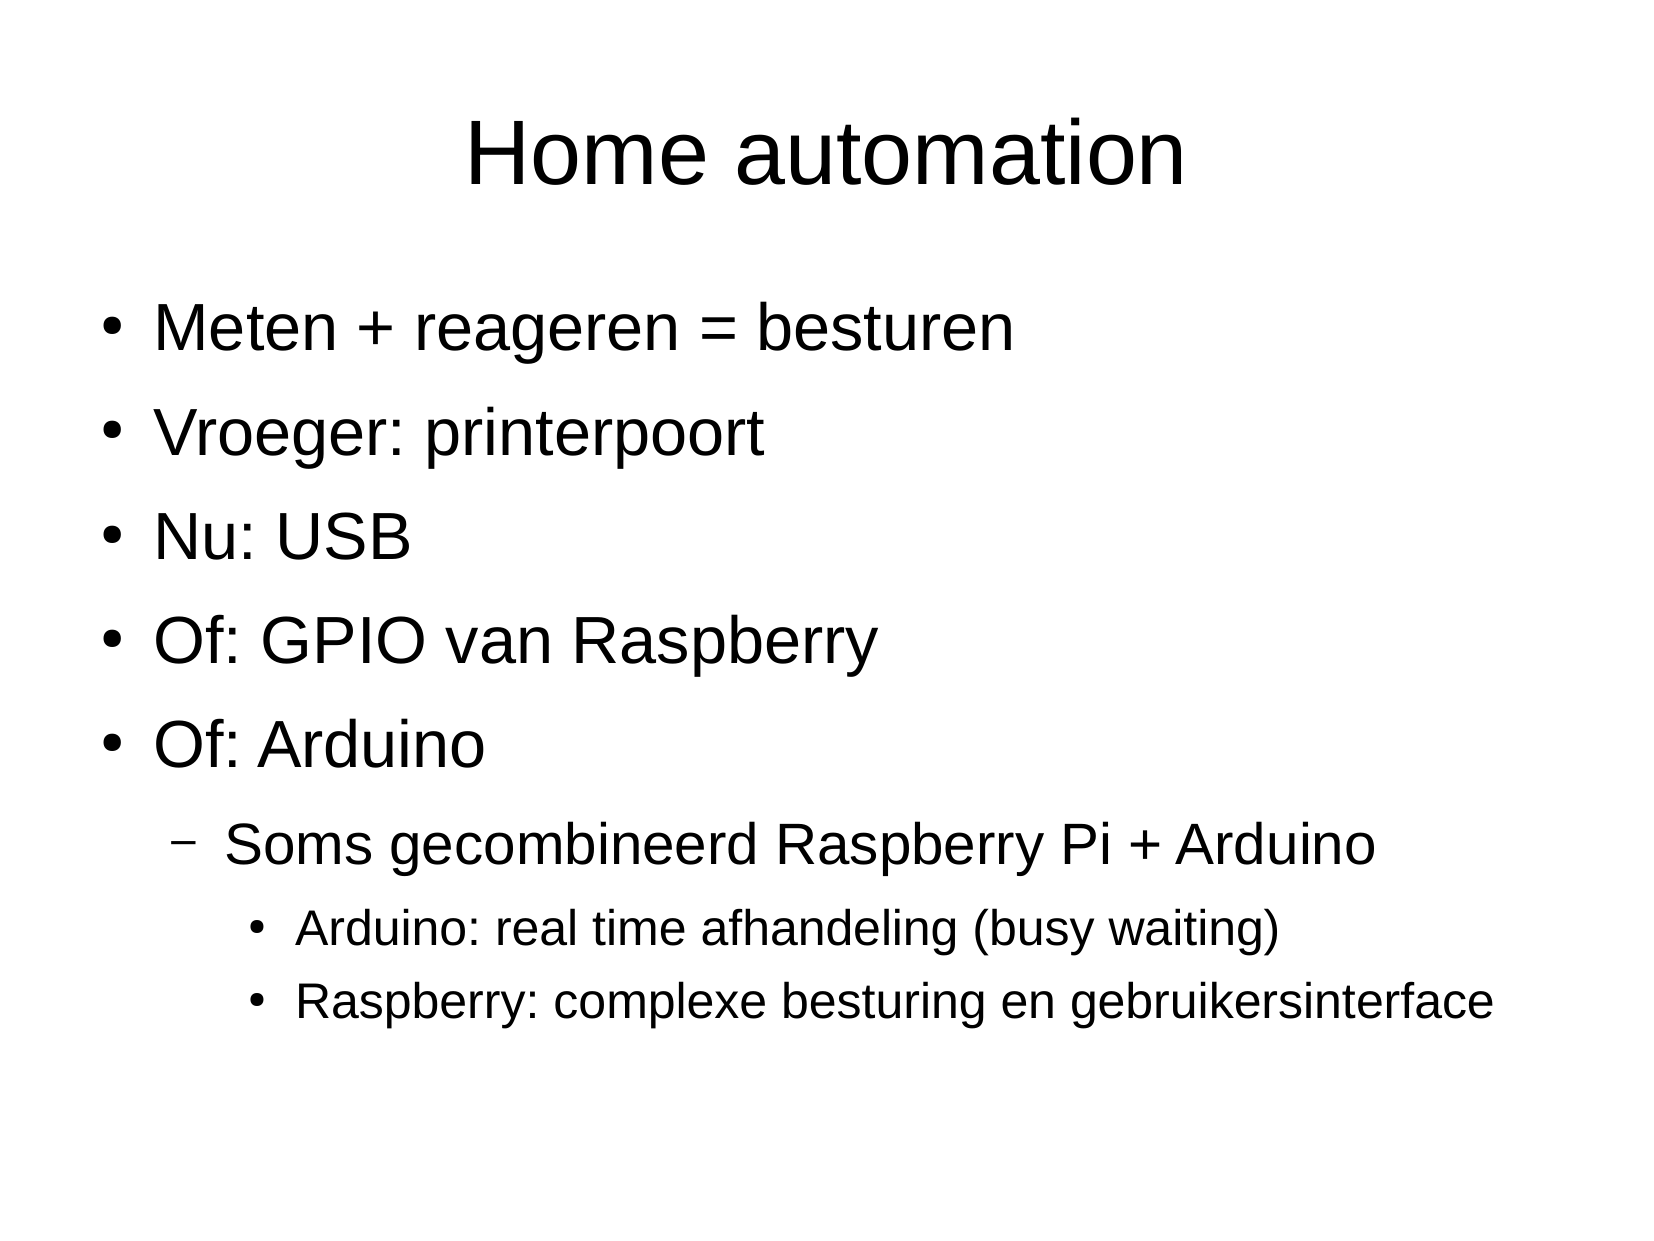

# Home automation
Meten + reageren = besturen
Vroeger: printerpoort
Nu: USB
Of: GPIO van Raspberry
Of: Arduino
Soms gecombineerd Raspberry Pi + Arduino
Arduino: real time afhandeling (busy waiting)
Raspberry: complexe besturing en gebruikersinterface